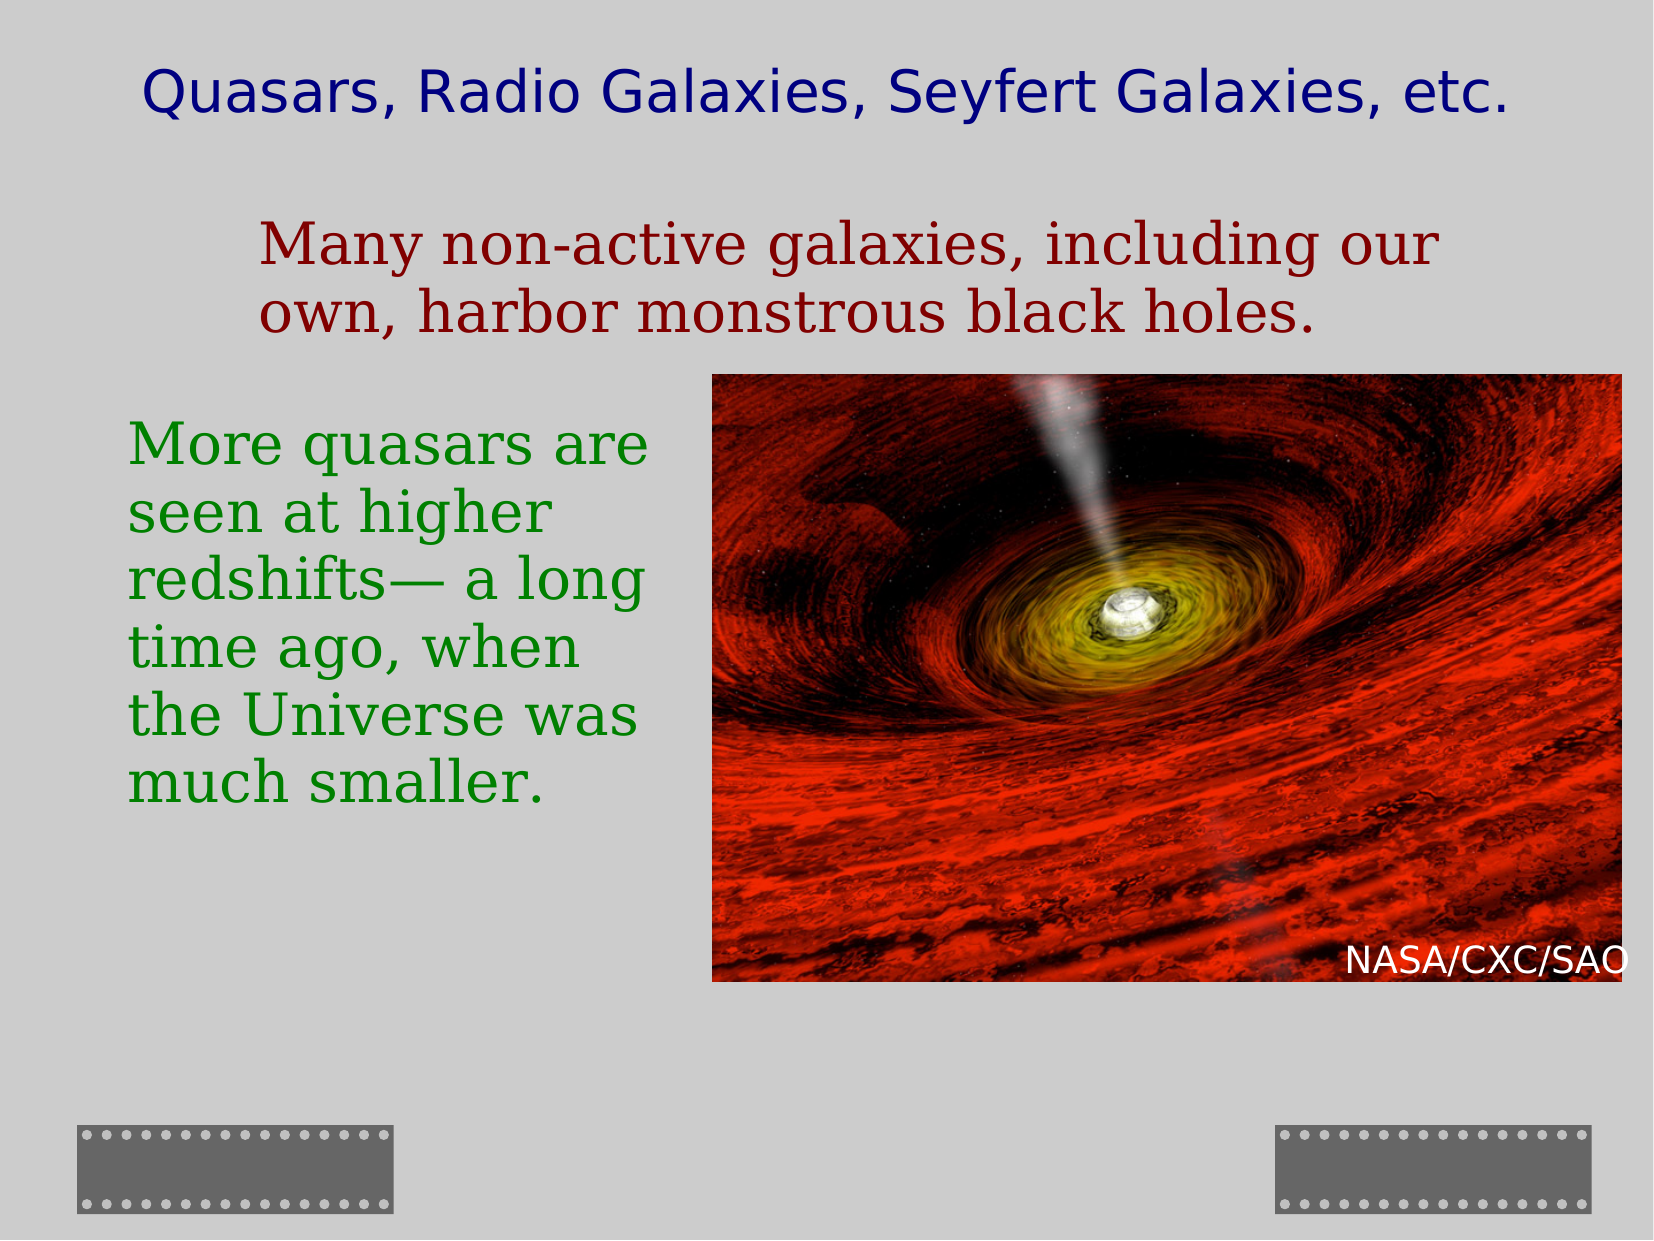

Quasars, Radio Galaxies, Seyfert Galaxies, etc.
Many non-active galaxies, including our own, harbor monstrous black holes.
More quasars are seen at higher redshifts— a long time ago, when the Universe was much smaller.
NASA/CXC/SAO